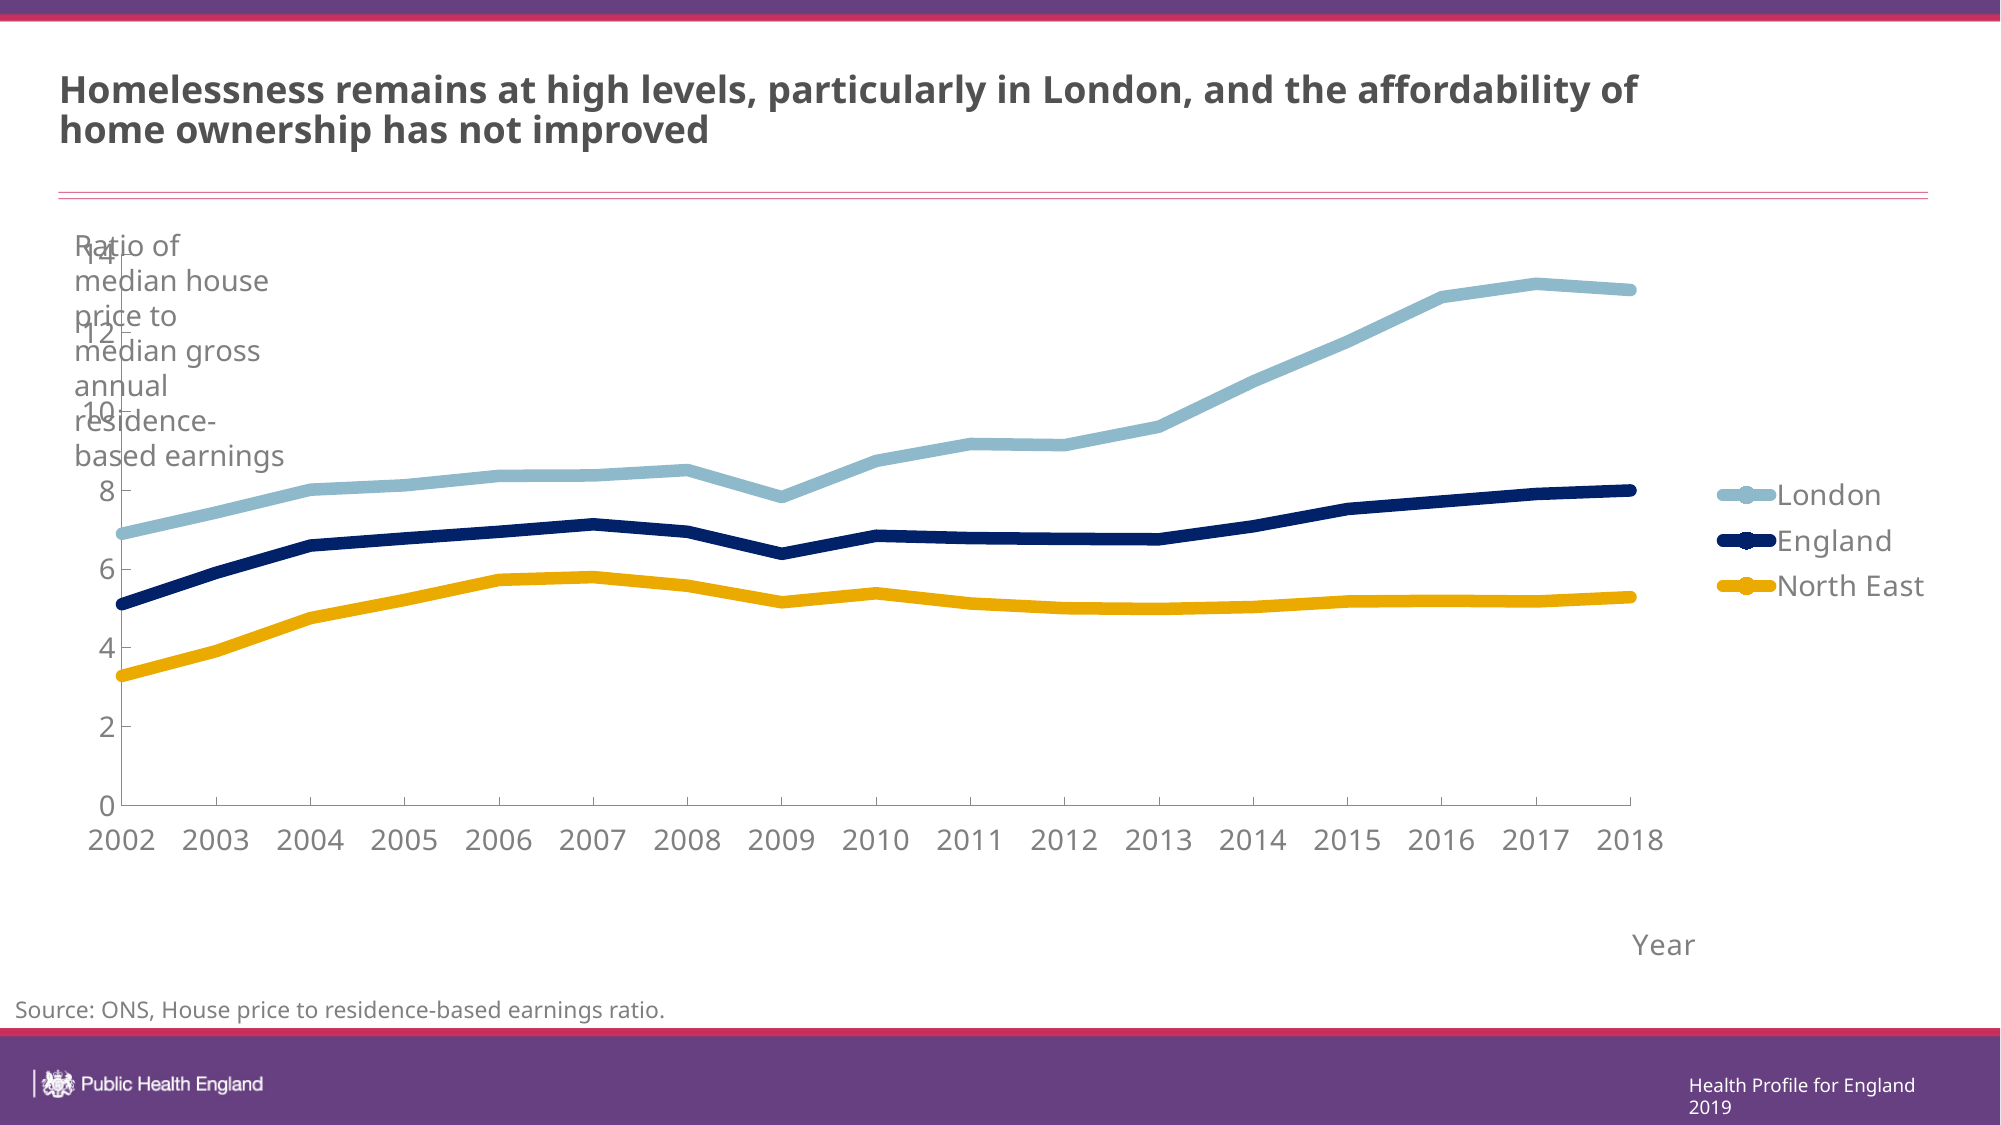

# Homelessness remains at high levels, particularly in London, and the affordability of home ownership has not improved
### Chart
| Category | London | England | North East |
|---|---|---|---|
| 2002 | 6.9 | 5.11 | 3.29 |
| 2003 | 7.44 | 5.91 | 3.92 |
| 2004 | 8.02 | 6.6 | 4.76 |
| 2005 | 8.13 | 6.78 | 5.22 |
| 2006 | 8.37 | 6.95 | 5.73 |
| 2007 | 8.38 | 7.14 | 5.8 |
| 2008 | 8.52 | 6.95 | 5.58 |
| 2009 | 7.83 | 6.39 | 5.16 |
| 2010 | 8.75 | 6.85 | 5.39 |
| 2011 | 9.18 | 6.79 | 5.13 |
| 2012 | 9.15 | 6.77 | 5.01 |
| 2013 | 9.62 | 6.76 | 4.99 |
| 2014 | 10.77 | 7.09 | 5.04 |
| 2015 | 11.78 | 7.53 | 5.18 |
| 2016 | 12.91 | 7.72 | 5.2 |
| 2017 | 13.25 | 7.91 | 5.18 |
| 2018 | 13.09 | 8.0 | 5.29 |Ratio of median house price to median gross annual residence-based earnings
Source: ONS, House price to residence-based earnings ratio.
Health Profile for England 2019